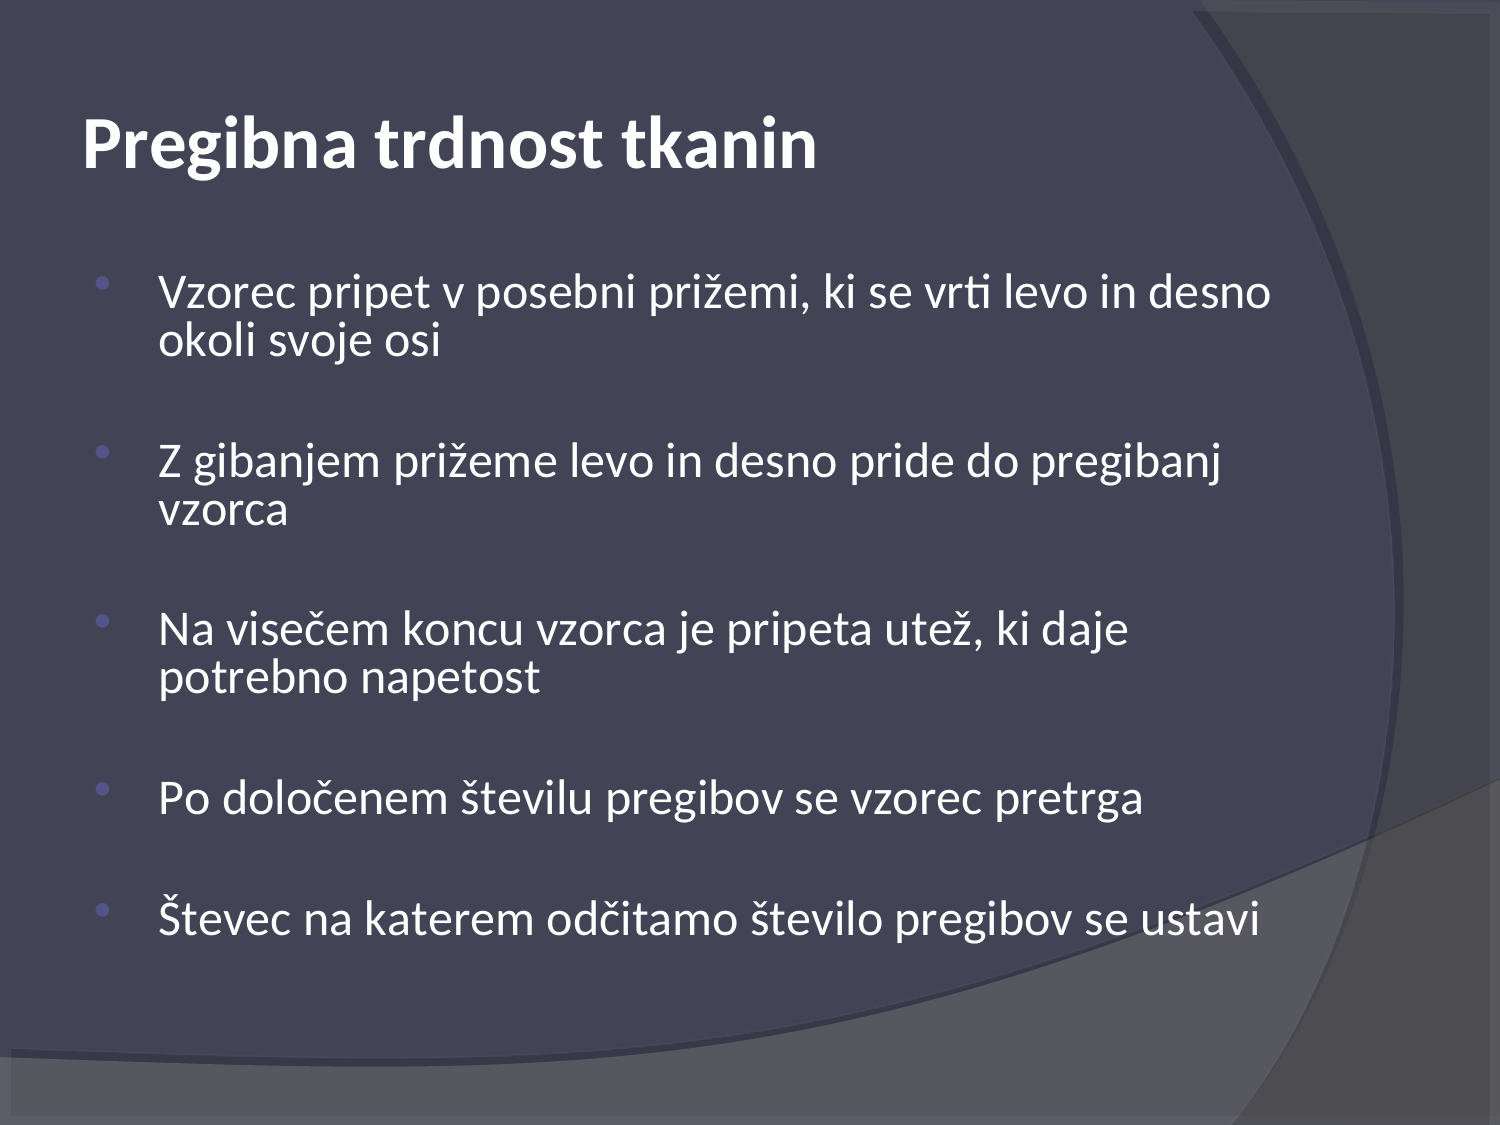

# Pregibna trdnost tkanin
Vzorec pripet v posebni prižemi, ki se vrti levo in desno okoli svoje osi
Z gibanjem prižeme levo in desno pride do pregibanj vzorca
Na visečem koncu vzorca je pripeta utež, ki daje potrebno napetost
Po določenem številu pregibov se vzorec pretrga
Števec na katerem odčitamo število pregibov se ustavi